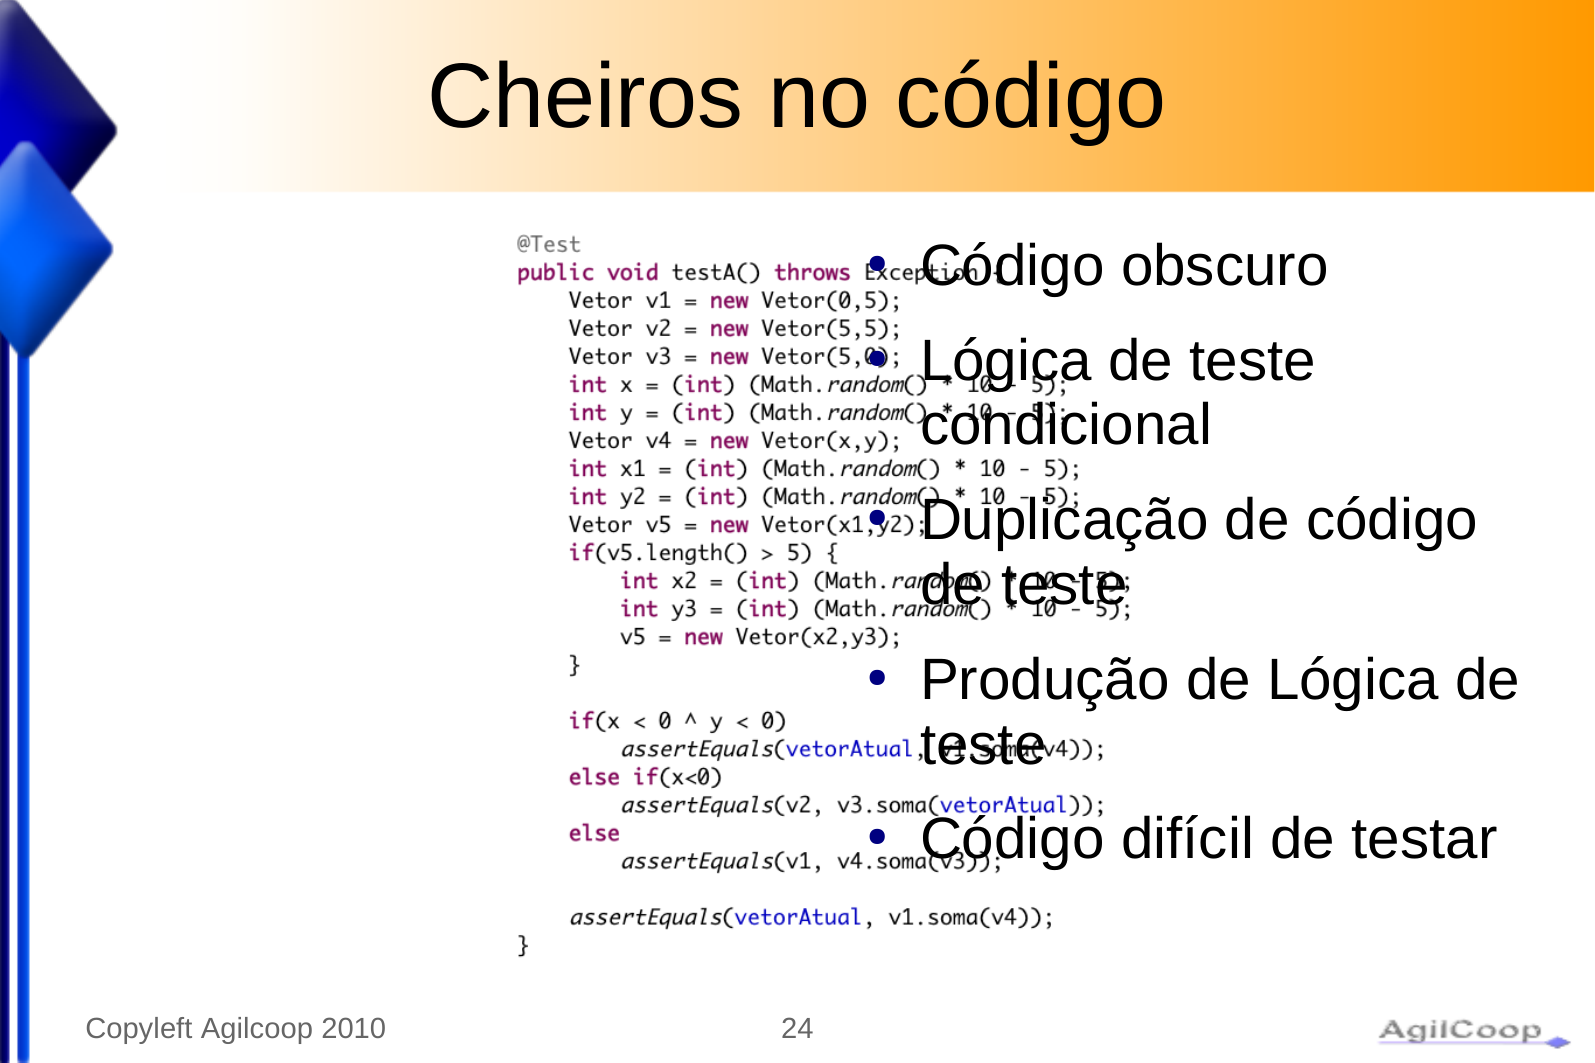

# Cheiros no código
Código obscuro
Lógica de teste condicional
Duplicação de código de teste
Produção de Lógica de teste
Código difícil de testar
Copyleft Agilcoop 2010
24